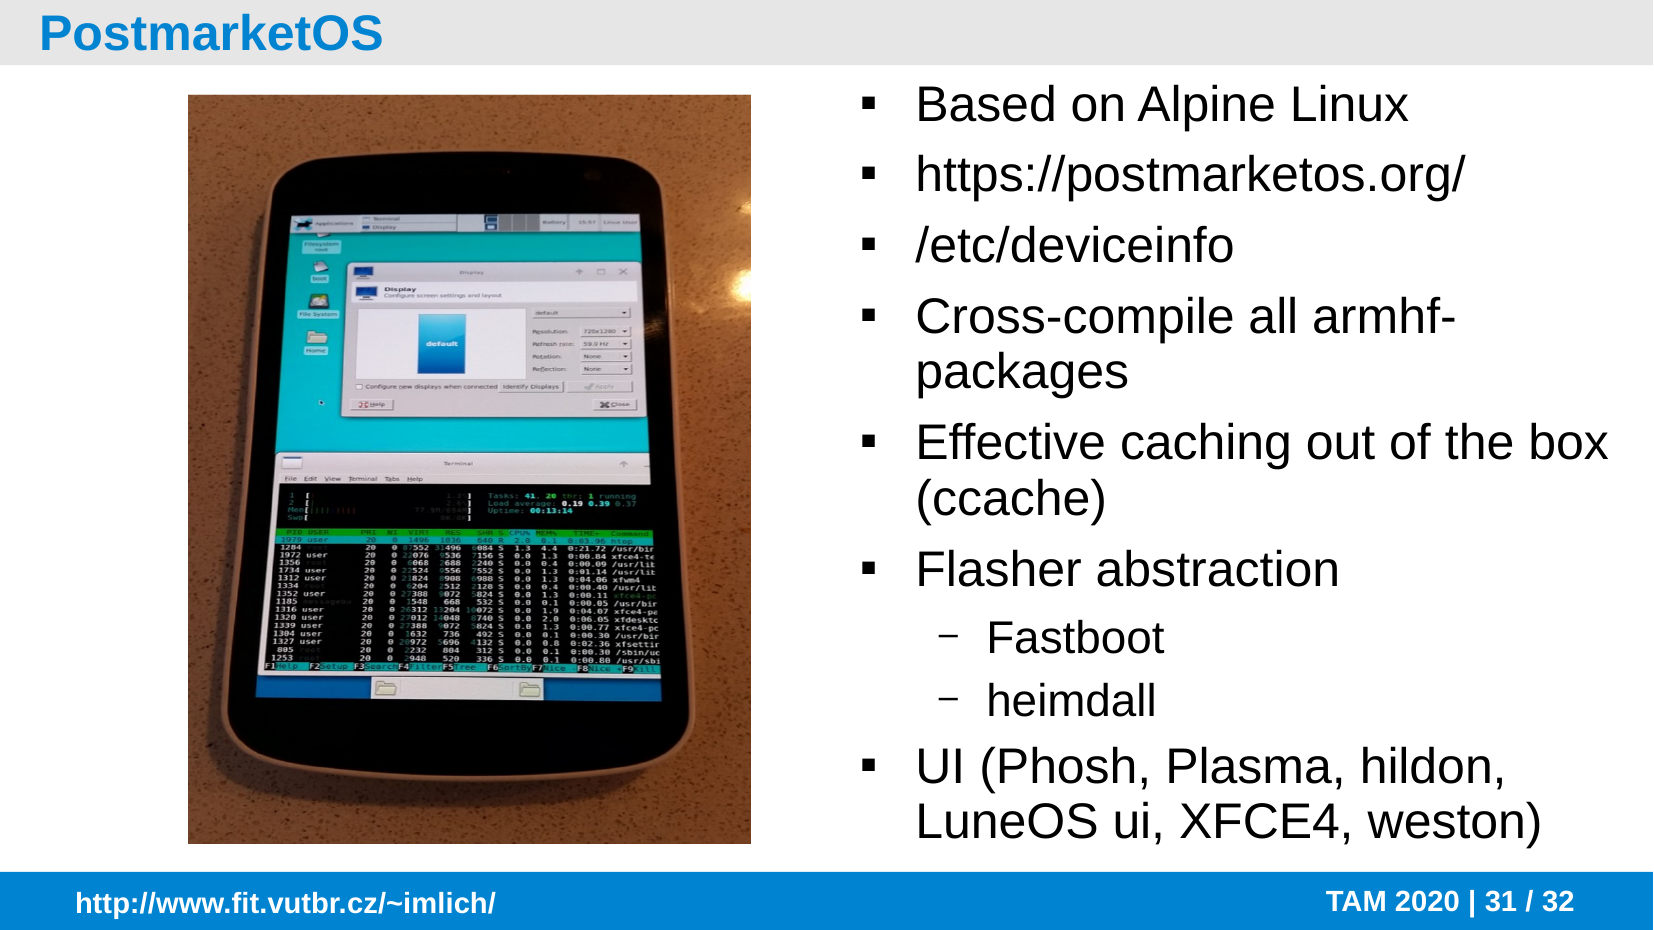

# PostmarketOS
Based on Alpine Linux
https://postmarketos.org/
/etc/deviceinfo
Cross-compile all armhf-packages
Effective caching out of the box (ccache)
Flasher abstraction
Fastboot
heimdall
UI (Phosh, Plasma, hildon, LuneOS ui, XFCE4, weston)